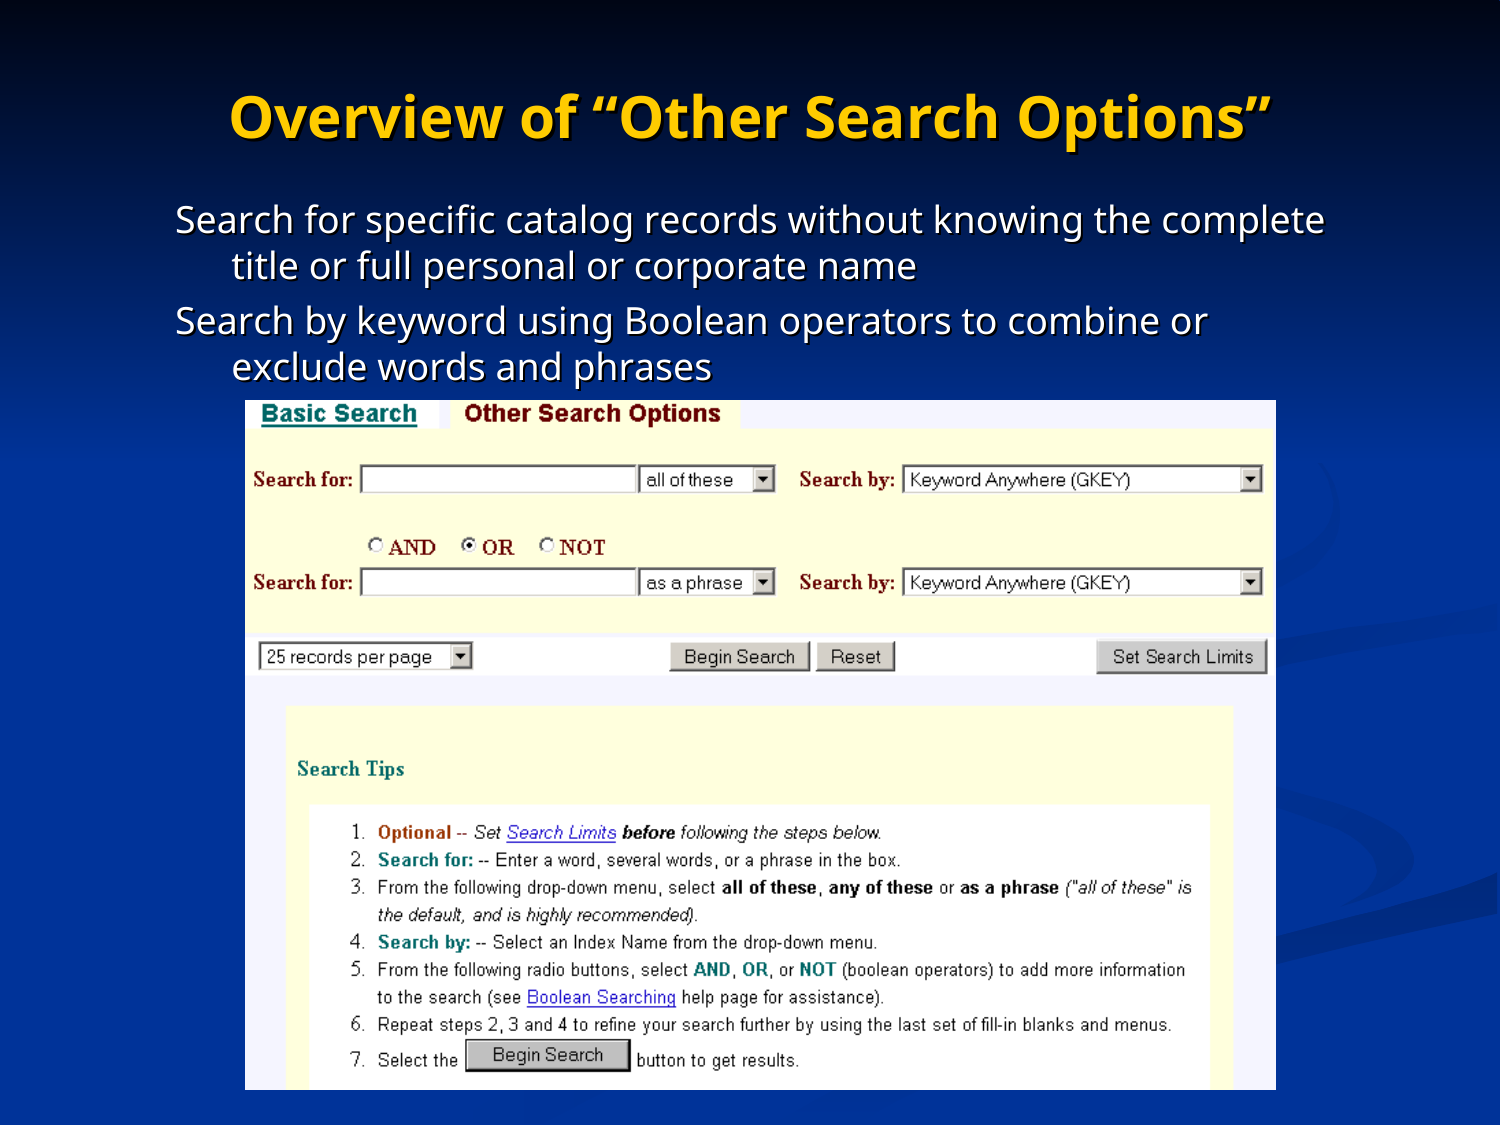

# Overview of “Other Search Options”
Search for specific catalog records without knowing the complete title or full personal or corporate name
Search by keyword using Boolean operators to combine or exclude words and phrases